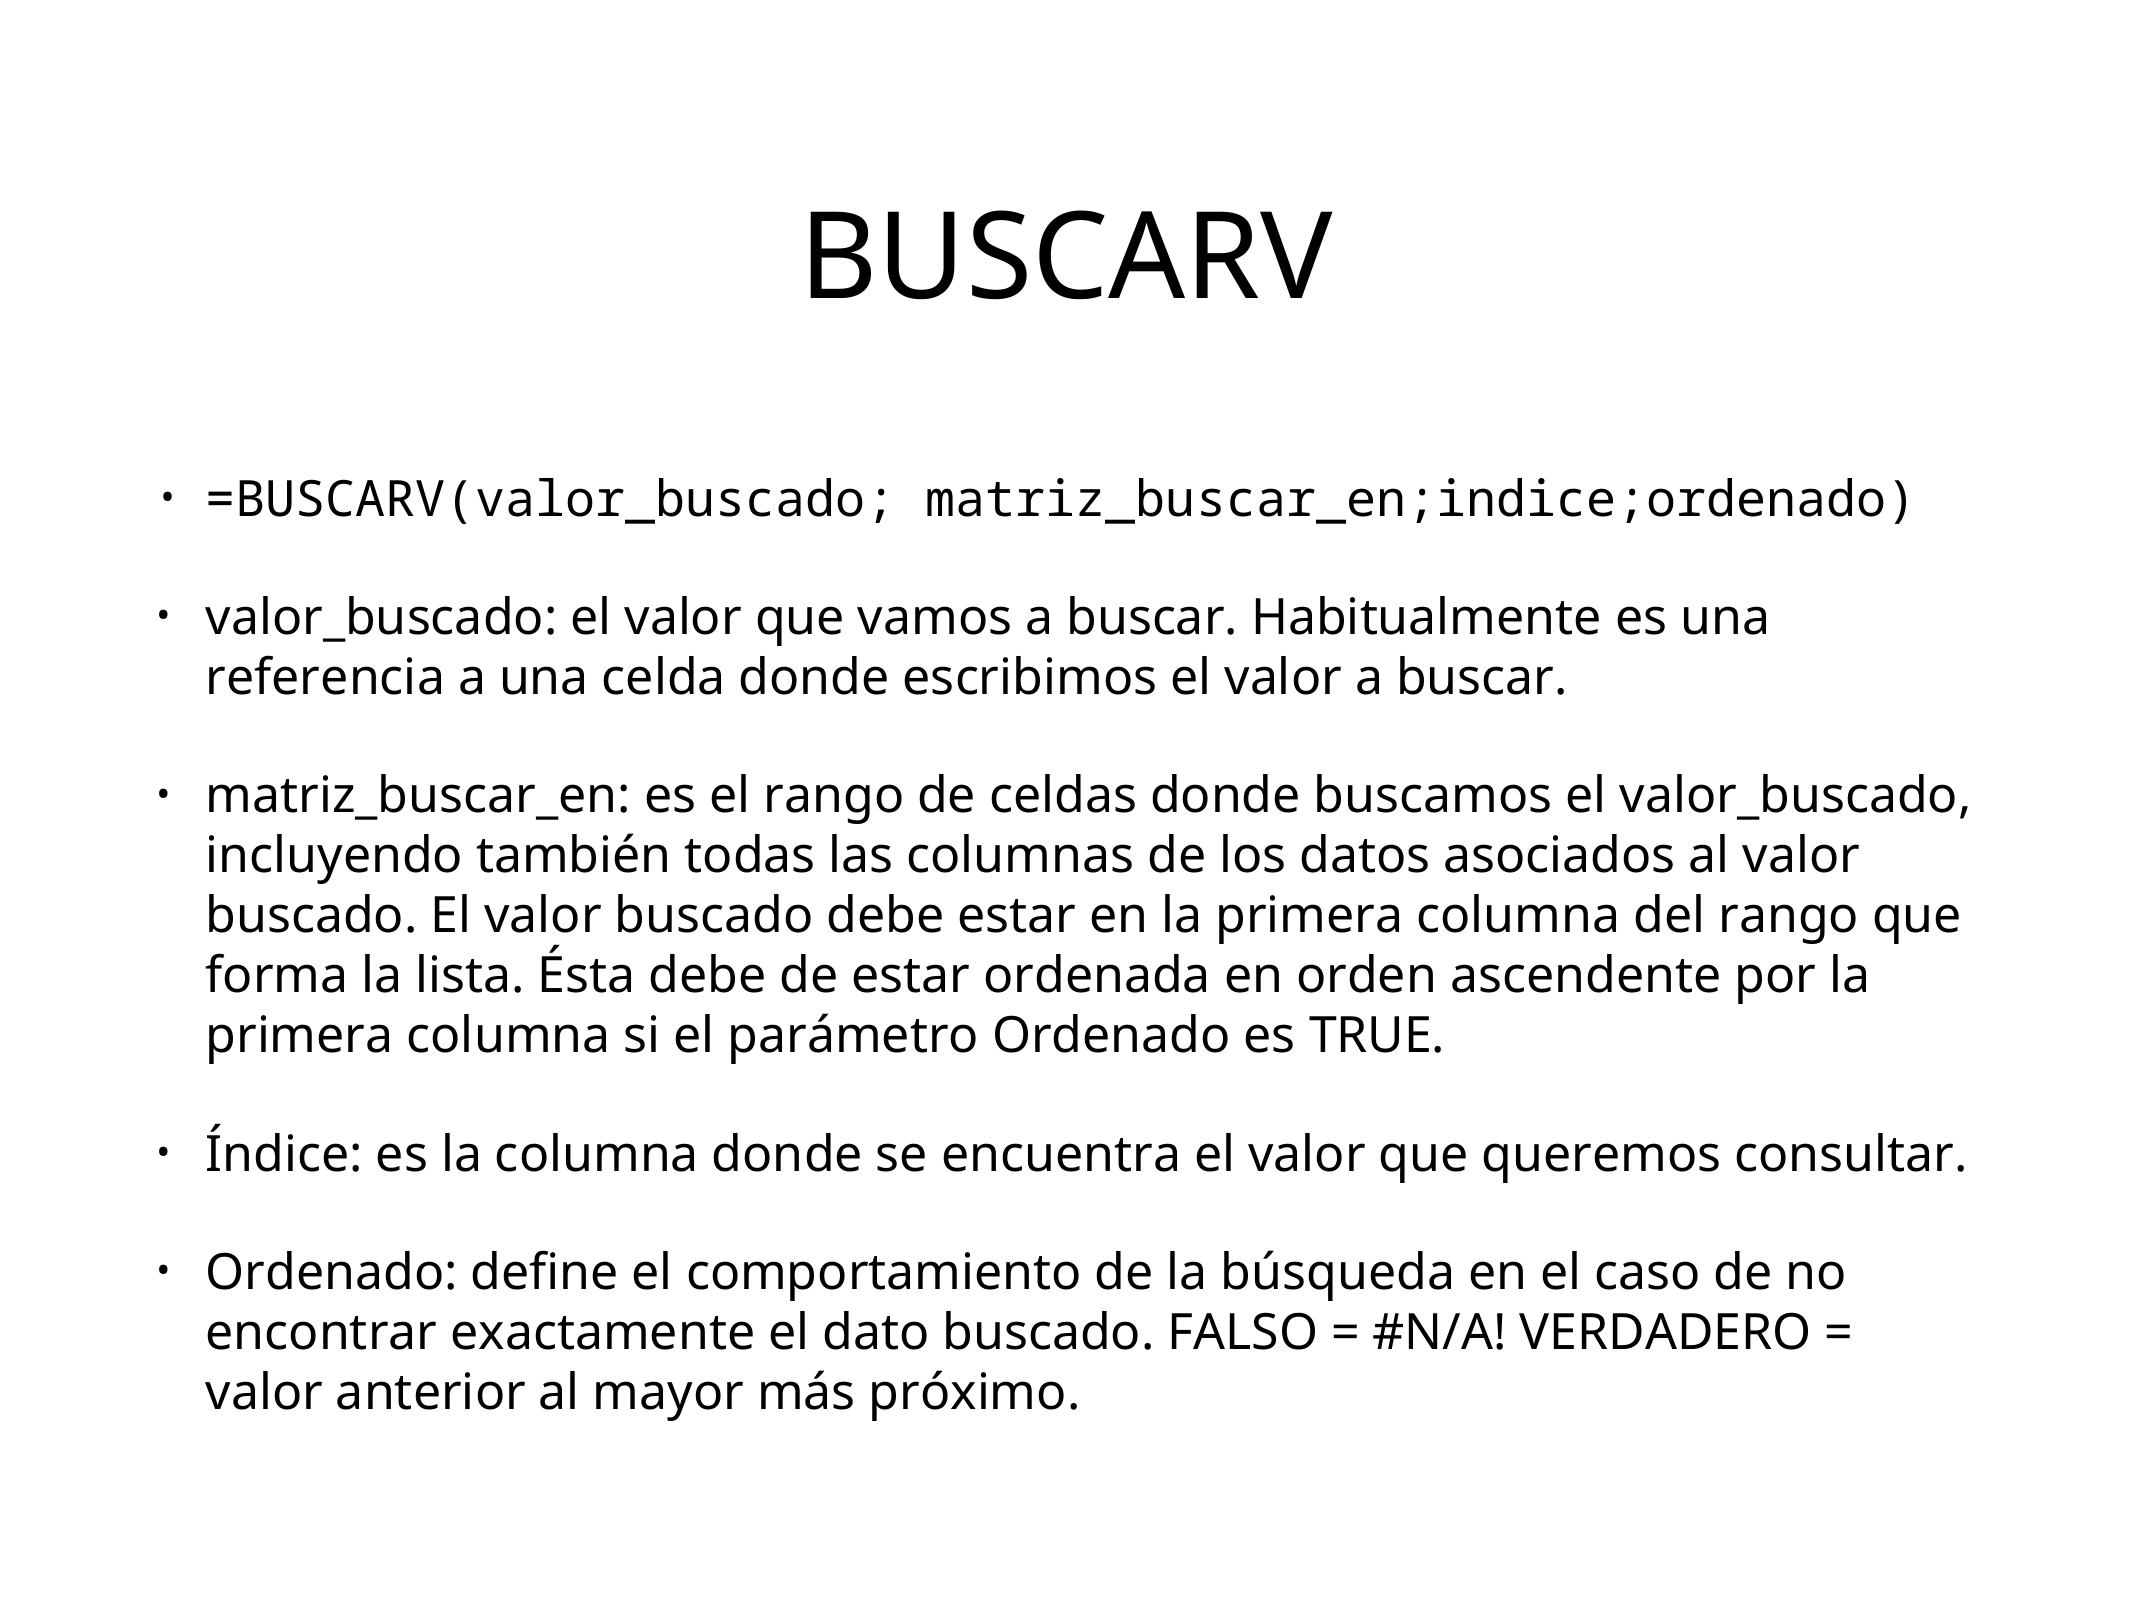

# BUSCARV
=BUSCARV(valor_buscado; matriz_buscar_en;indice;ordenado)
valor_buscado: el valor que vamos a buscar. Habitualmente es una referencia a una celda donde escribimos el valor a buscar.
matriz_buscar_en: es el rango de celdas donde buscamos el valor_buscado, incluyendo también todas las columnas de los datos asociados al valor buscado. El valor buscado debe estar en la primera columna del rango que forma la lista. Ésta debe de estar ordenada en orden ascendente por la primera columna si el parámetro Ordenado es TRUE.
Índice: es la columna donde se encuentra el valor que queremos consultar.
Ordenado: define el comportamiento de la búsqueda en el caso de no encontrar exactamente el dato buscado. FALSO = #N/A! VERDADERO = valor anterior al mayor más próximo.